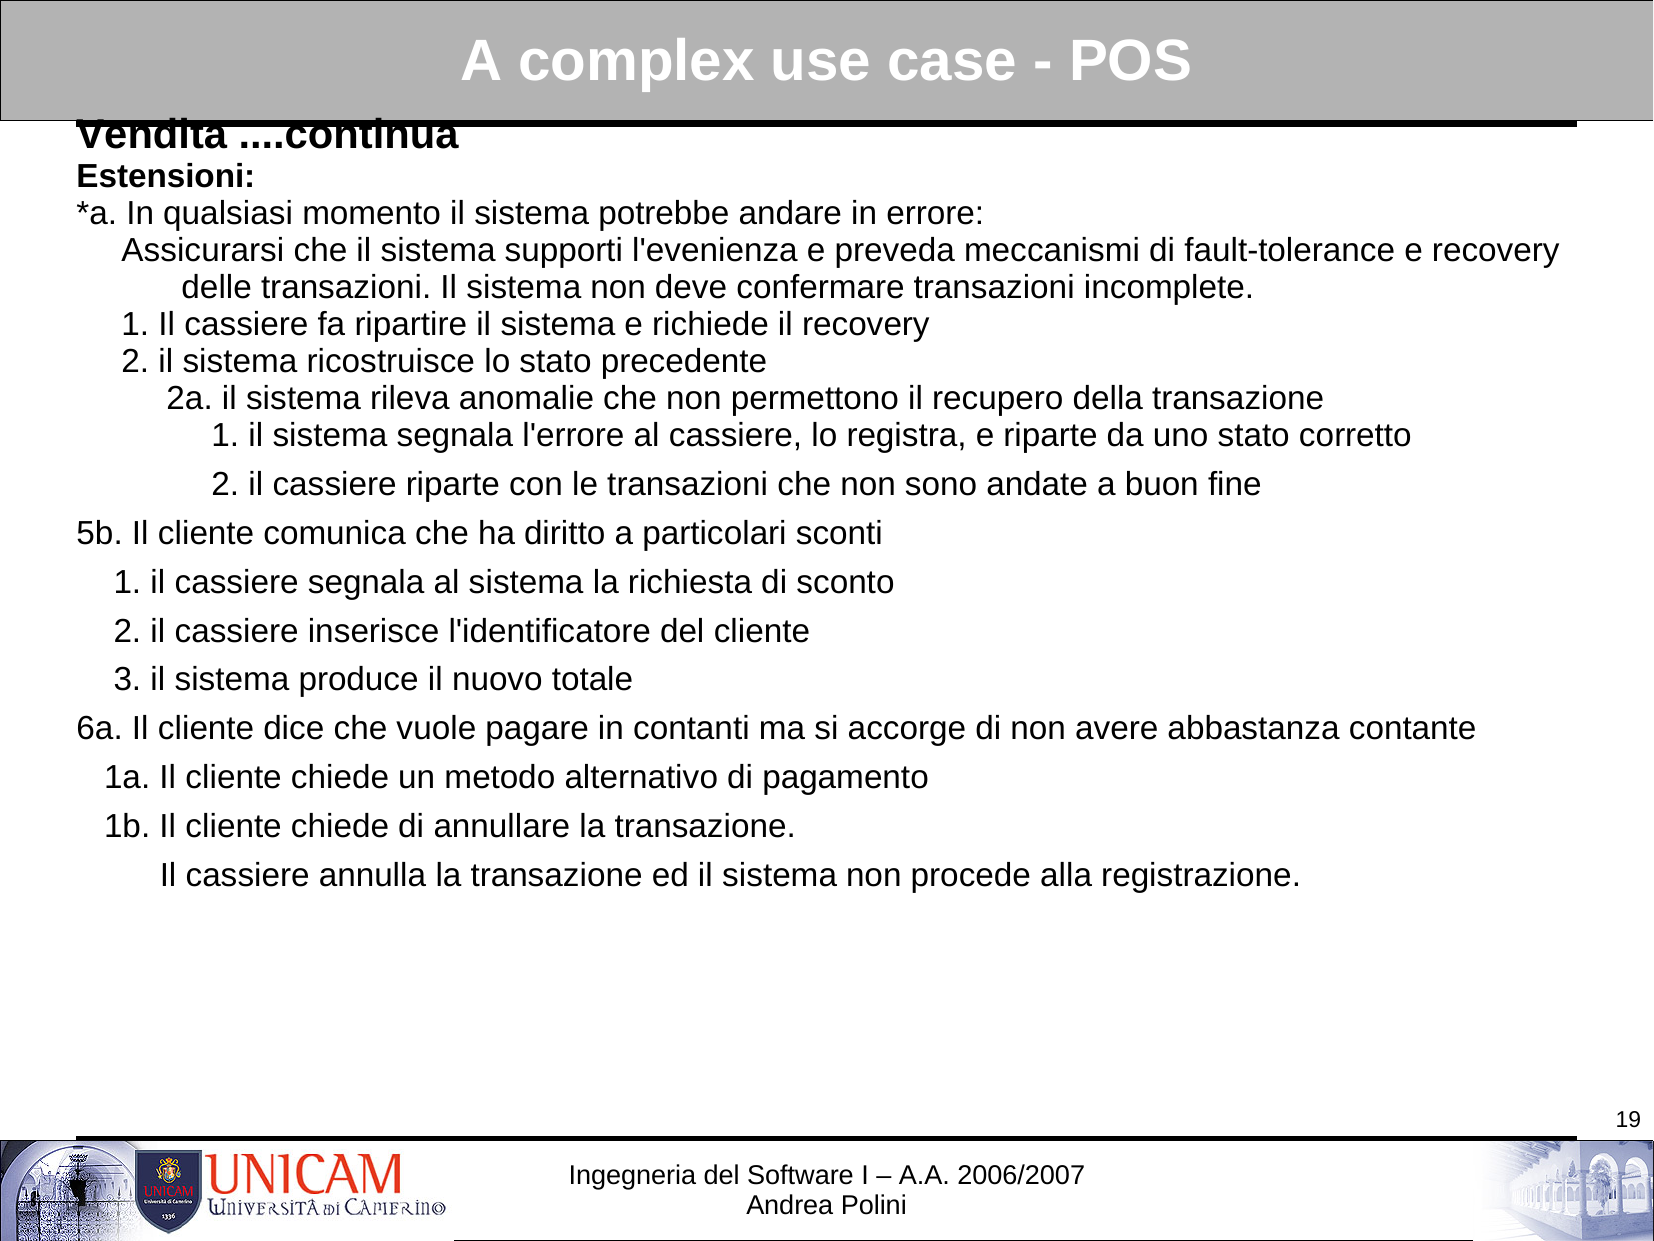

# A complex use case - POS
Vendita ....continua
Estensioni:
*a. In qualsiasi momento il sistema potrebbe andare in errore:
Assicurarsi che il sistema supporti l'evenienza e preveda meccanismi di fault-tolerance e recovery delle transazioni. Il sistema non deve confermare transazioni incomplete.
1. Il cassiere fa ripartire il sistema e richiede il recovery
2. il sistema ricostruisce lo stato precedente
2a. il sistema rileva anomalie che non permettono il recupero della transazione
1. il sistema segnala l'errore al cassiere, lo registra, e riparte da uno stato corretto
2. il cassiere riparte con le transazioni che non sono andate a buon fine
5b. Il cliente comunica che ha diritto a particolari sconti
 1. il cassiere segnala al sistema la richiesta di sconto
 2. il cassiere inserisce l'identificatore del cliente
 3. il sistema produce il nuovo totale
6a. Il cliente dice che vuole pagare in contanti ma si accorge di non avere abbastanza contante
 1a. Il cliente chiede un metodo alternativo di pagamento
 1b. Il cliente chiede di annullare la transazione.
 Il cassiere annulla la transazione ed il sistema non procede alla registrazione.
19